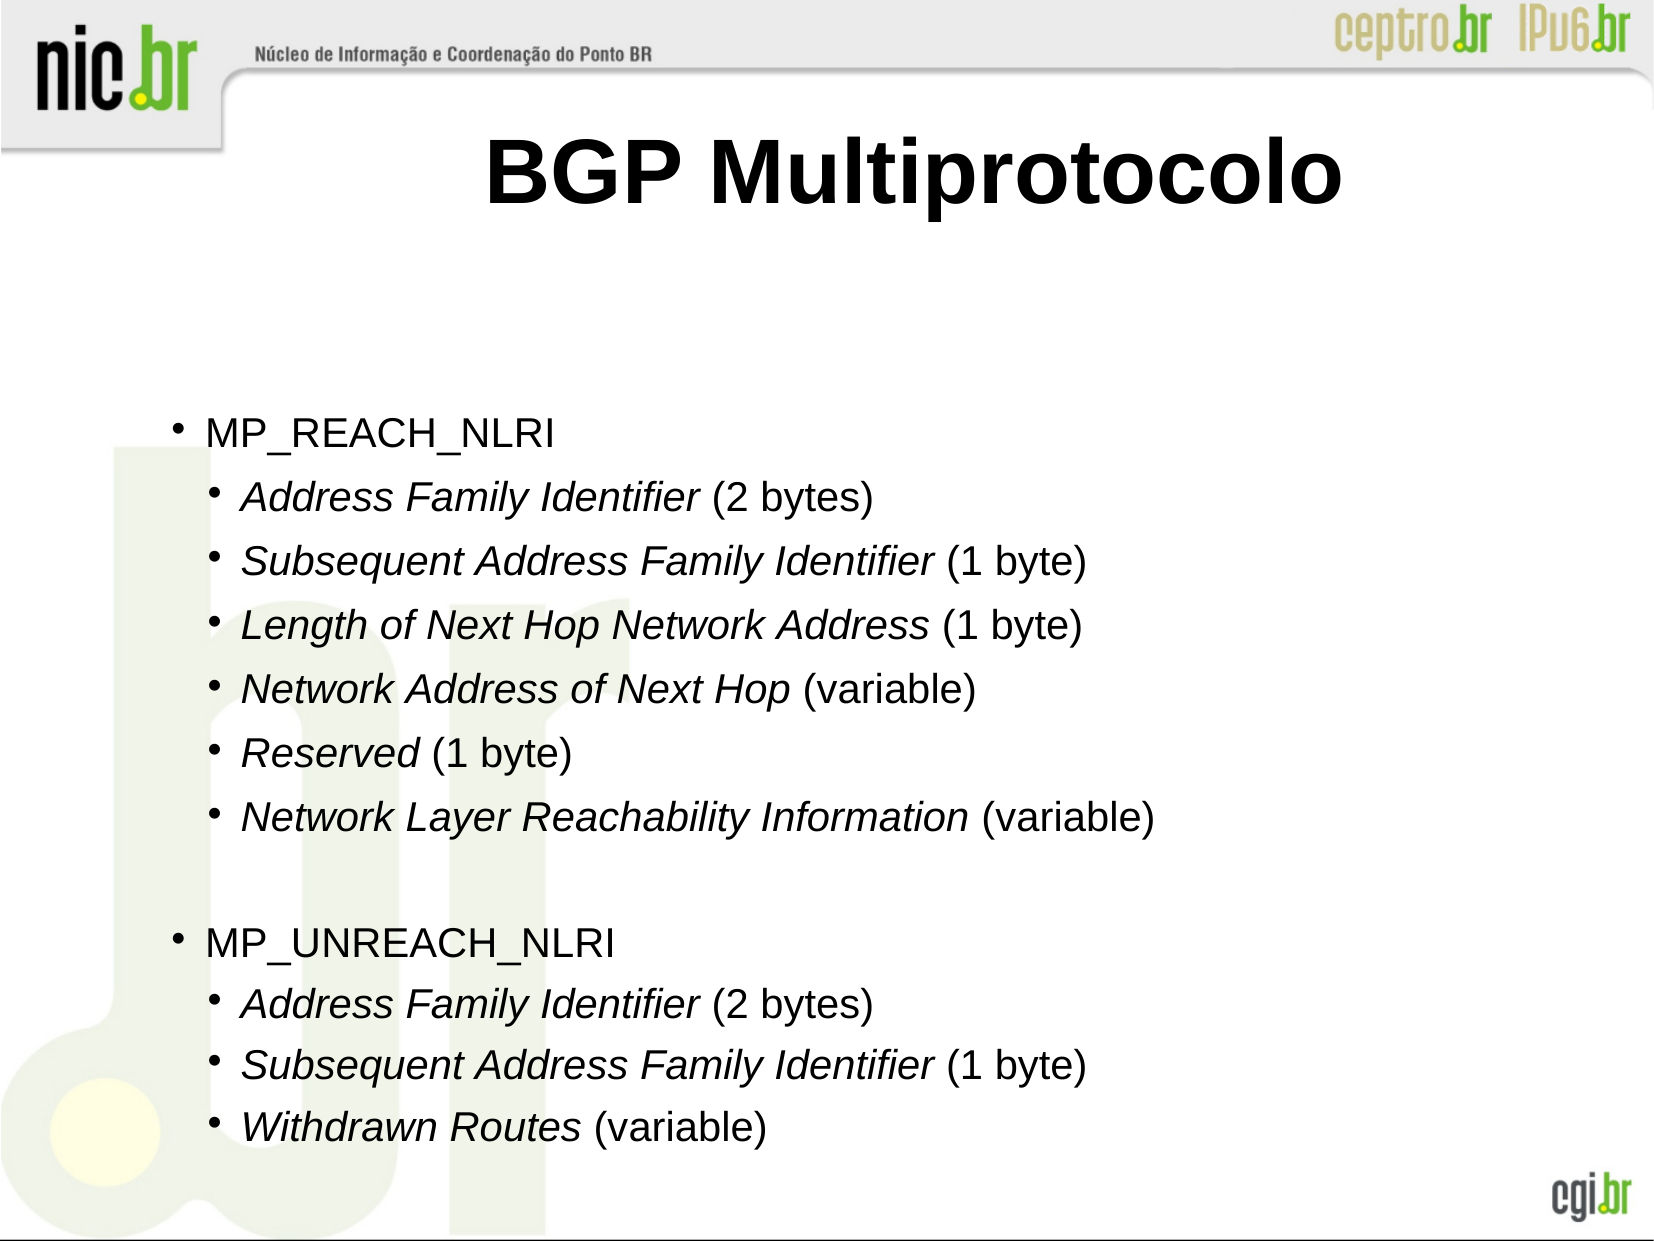

BGP Multiprotocolo
MP_REACH_NLRI
Address Family Identifier (2 bytes)‏
Subsequent Address Family Identifier (1 byte)‏
Length of Next Hop Network Address (1 byte)‏
Network Address of Next Hop (variable)‏
Reserved (1 byte)‏
Network Layer Reachability Information (variable)‏
MP_UNREACH_NLRI
Address Family Identifier (2 bytes)‏
Subsequent Address Family Identifier (1 byte)‏
Withdrawn Routes (variable)‏